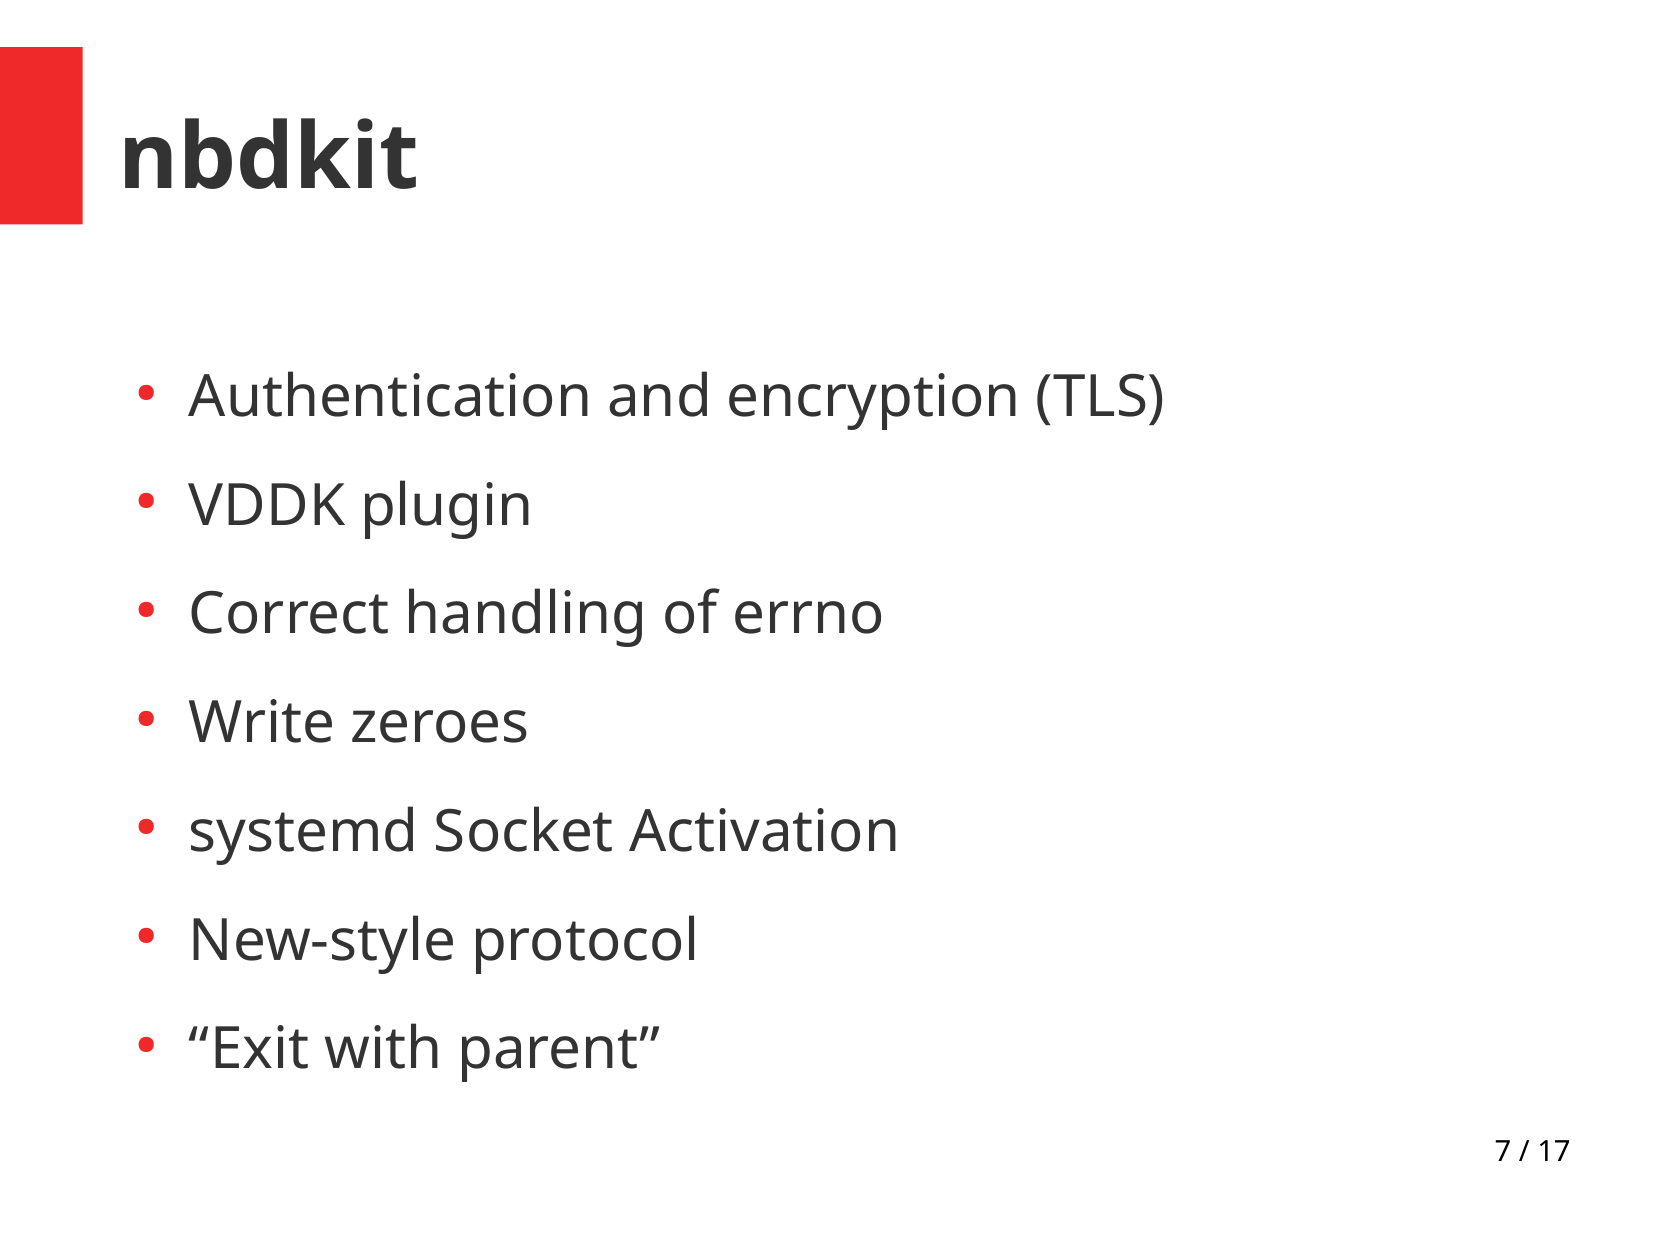

# nbdkit
Authentication and encryption (TLS)
VDDK plugin
Correct handling of errno
Write zeroes
systemd Socket Activation
New-style protocol
“Exit with parent”
7